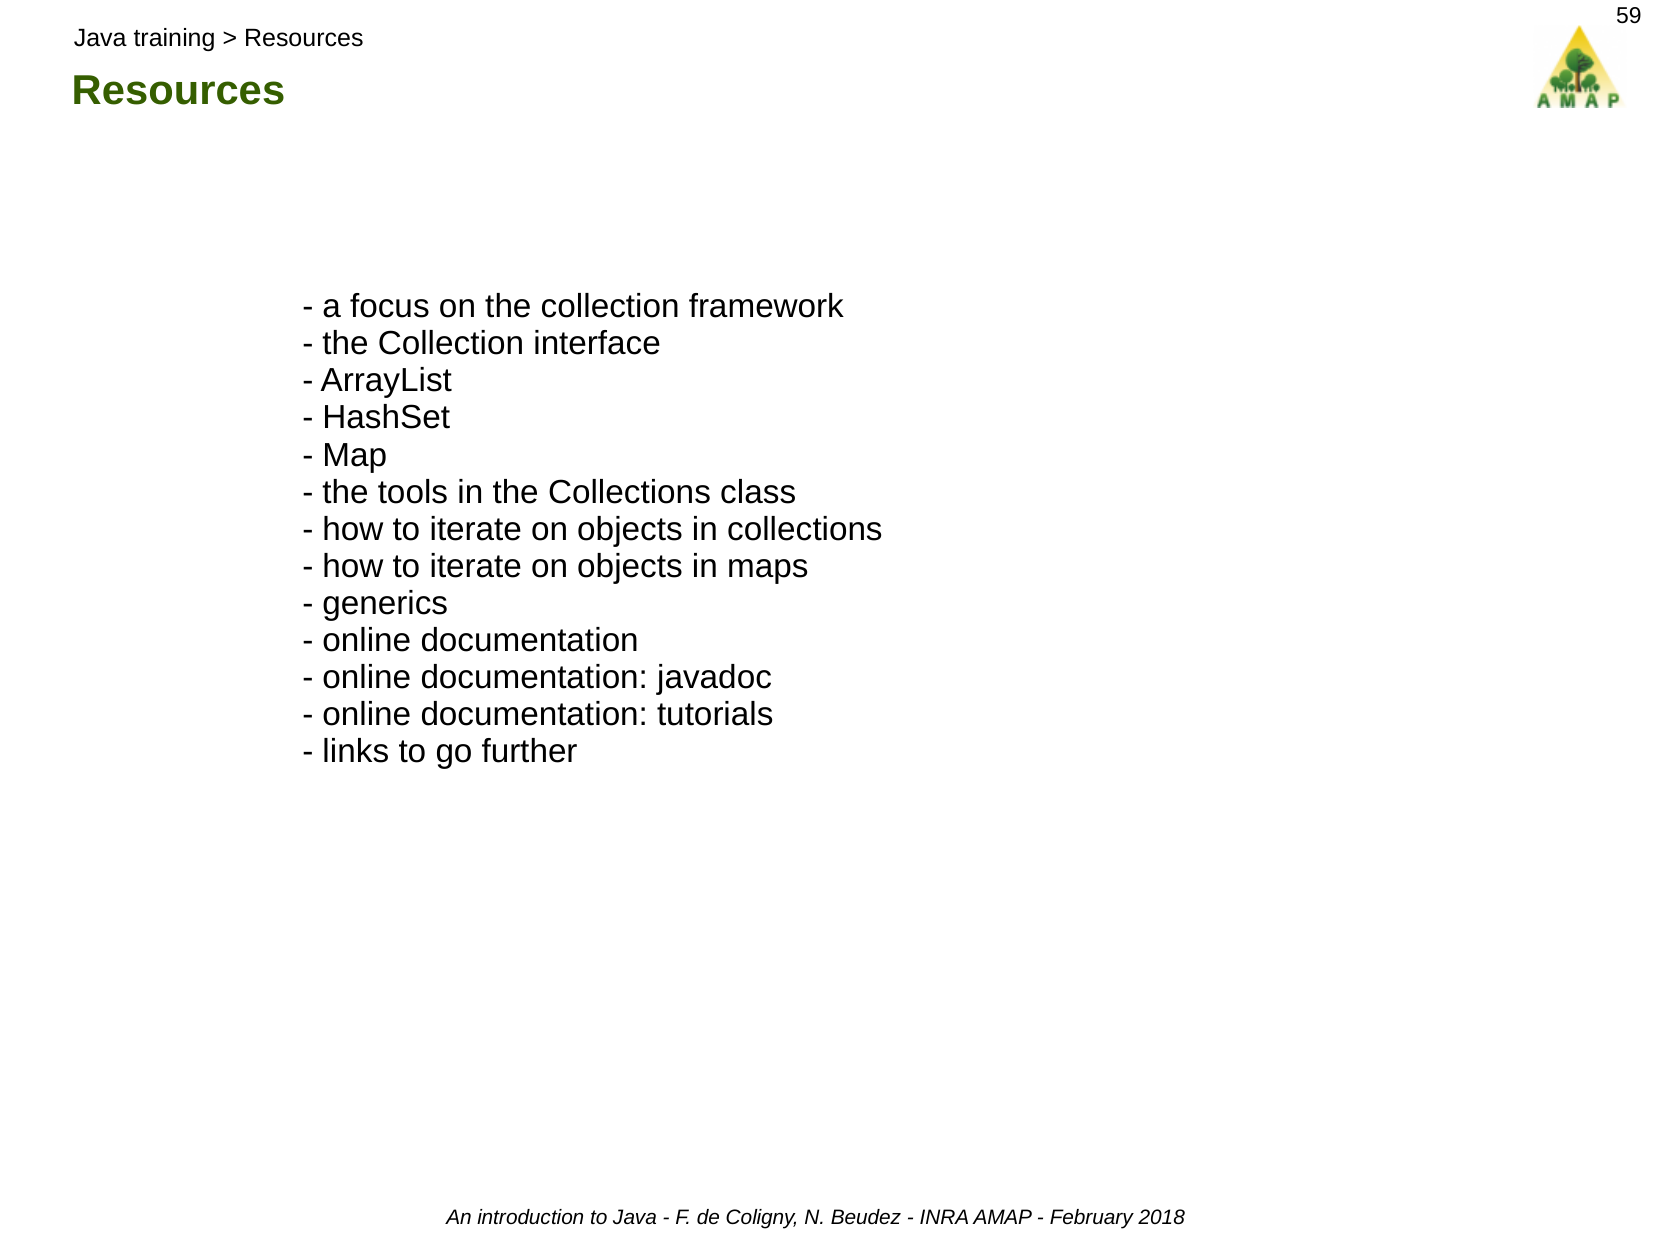

59
Java training > Resources
Resources
- a focus on the collection framework
- the Collection interface
- ArrayList
- HashSet
- Map
- the tools in the Collections class
- how to iterate on objects in collections
- how to iterate on objects in maps
- generics
- online documentation
- online documentation: javadoc
- online documentation: tutorials
- links to go further